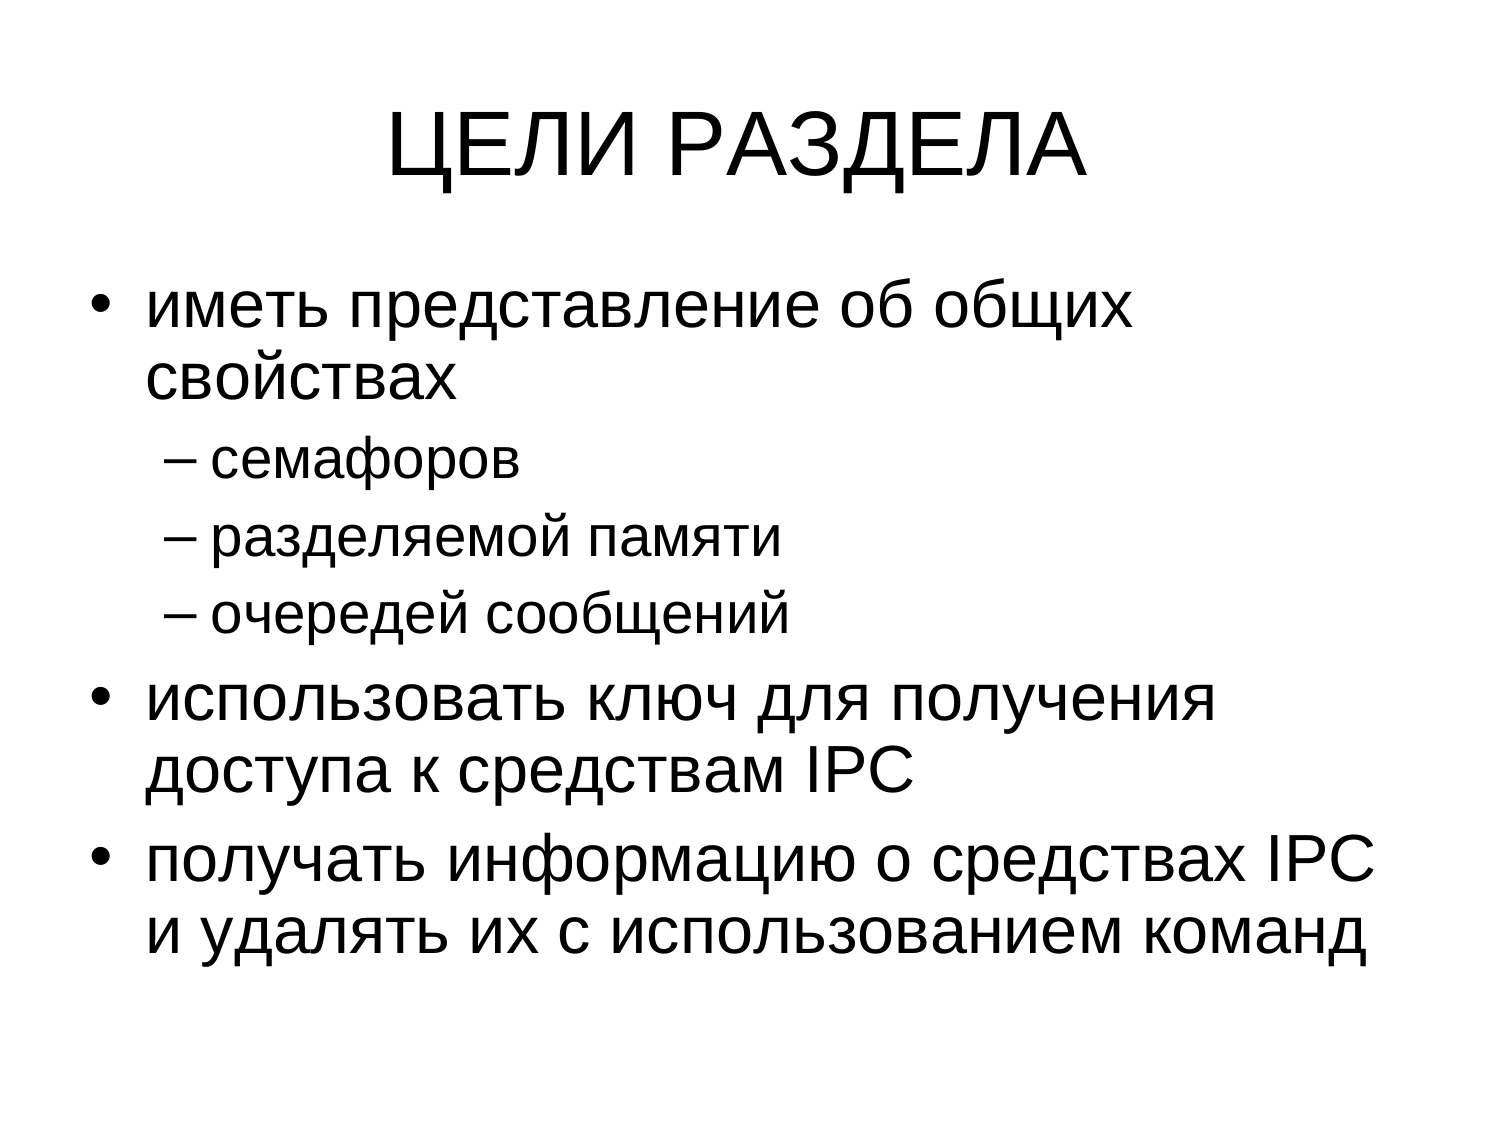

# ЦЕЛИ РАЗДЕЛА
иметь представление об общих свойствах
семафоров
разделяемой памяти
очередей сообщений
использовать ключ для получения доступа к средствам IPC
получать информацию о средствах IPC и удалять их с использованием команд